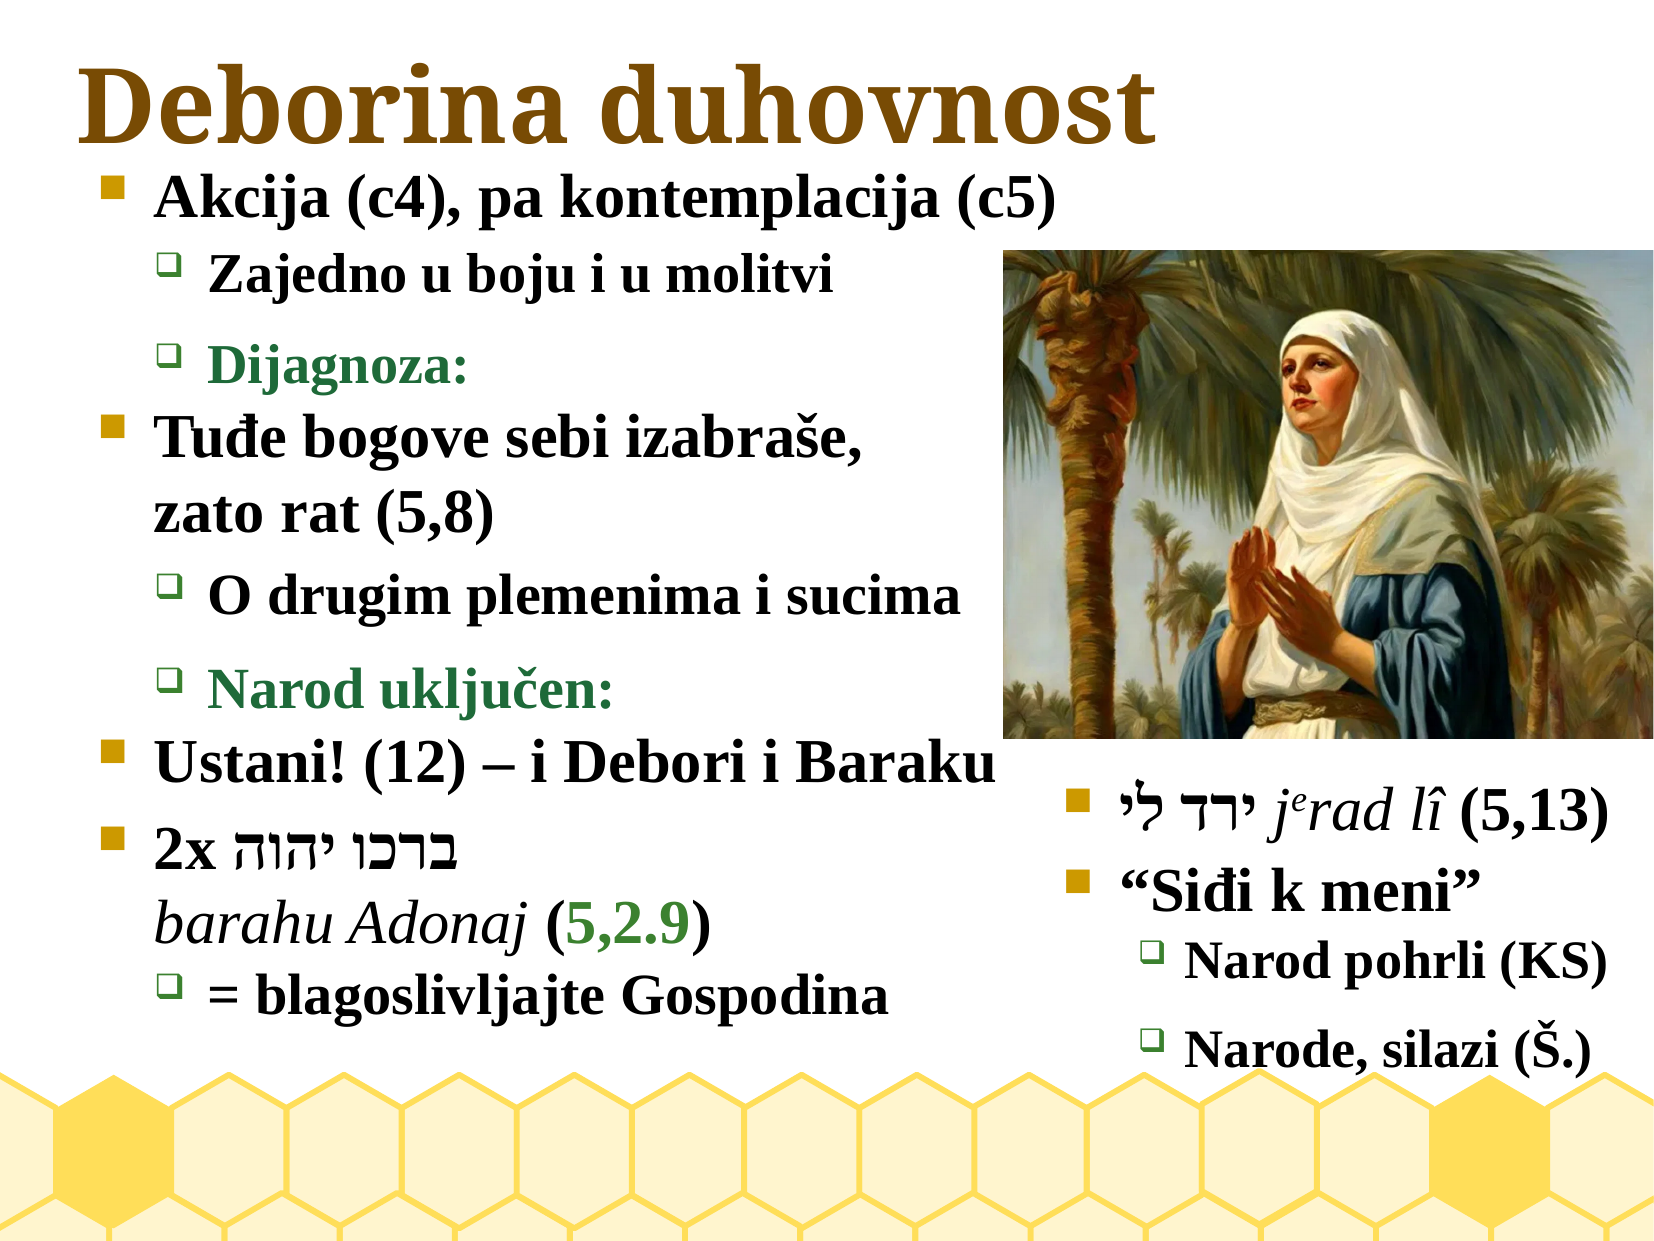

# Deborina duhovnost
Akcija (c4), pa kontemplacija (c5)
Zajedno u boju i u molitvi
Dijagnoza:
Tuđe bogove sebi izabraše,
zato rat (5,8)
O drugim plemenima i sucima
Narod uključen:
Ustani! (12) – i Debori i Baraku
2x ברכו יהוה
barahu Adonaj (5,2.9)
= blagoslivljajte Gospodina
ירד לי jerad lî (5,13)
“Siđi k meni”
Narod pohrli (KS)
Narode, silazi (Š.)